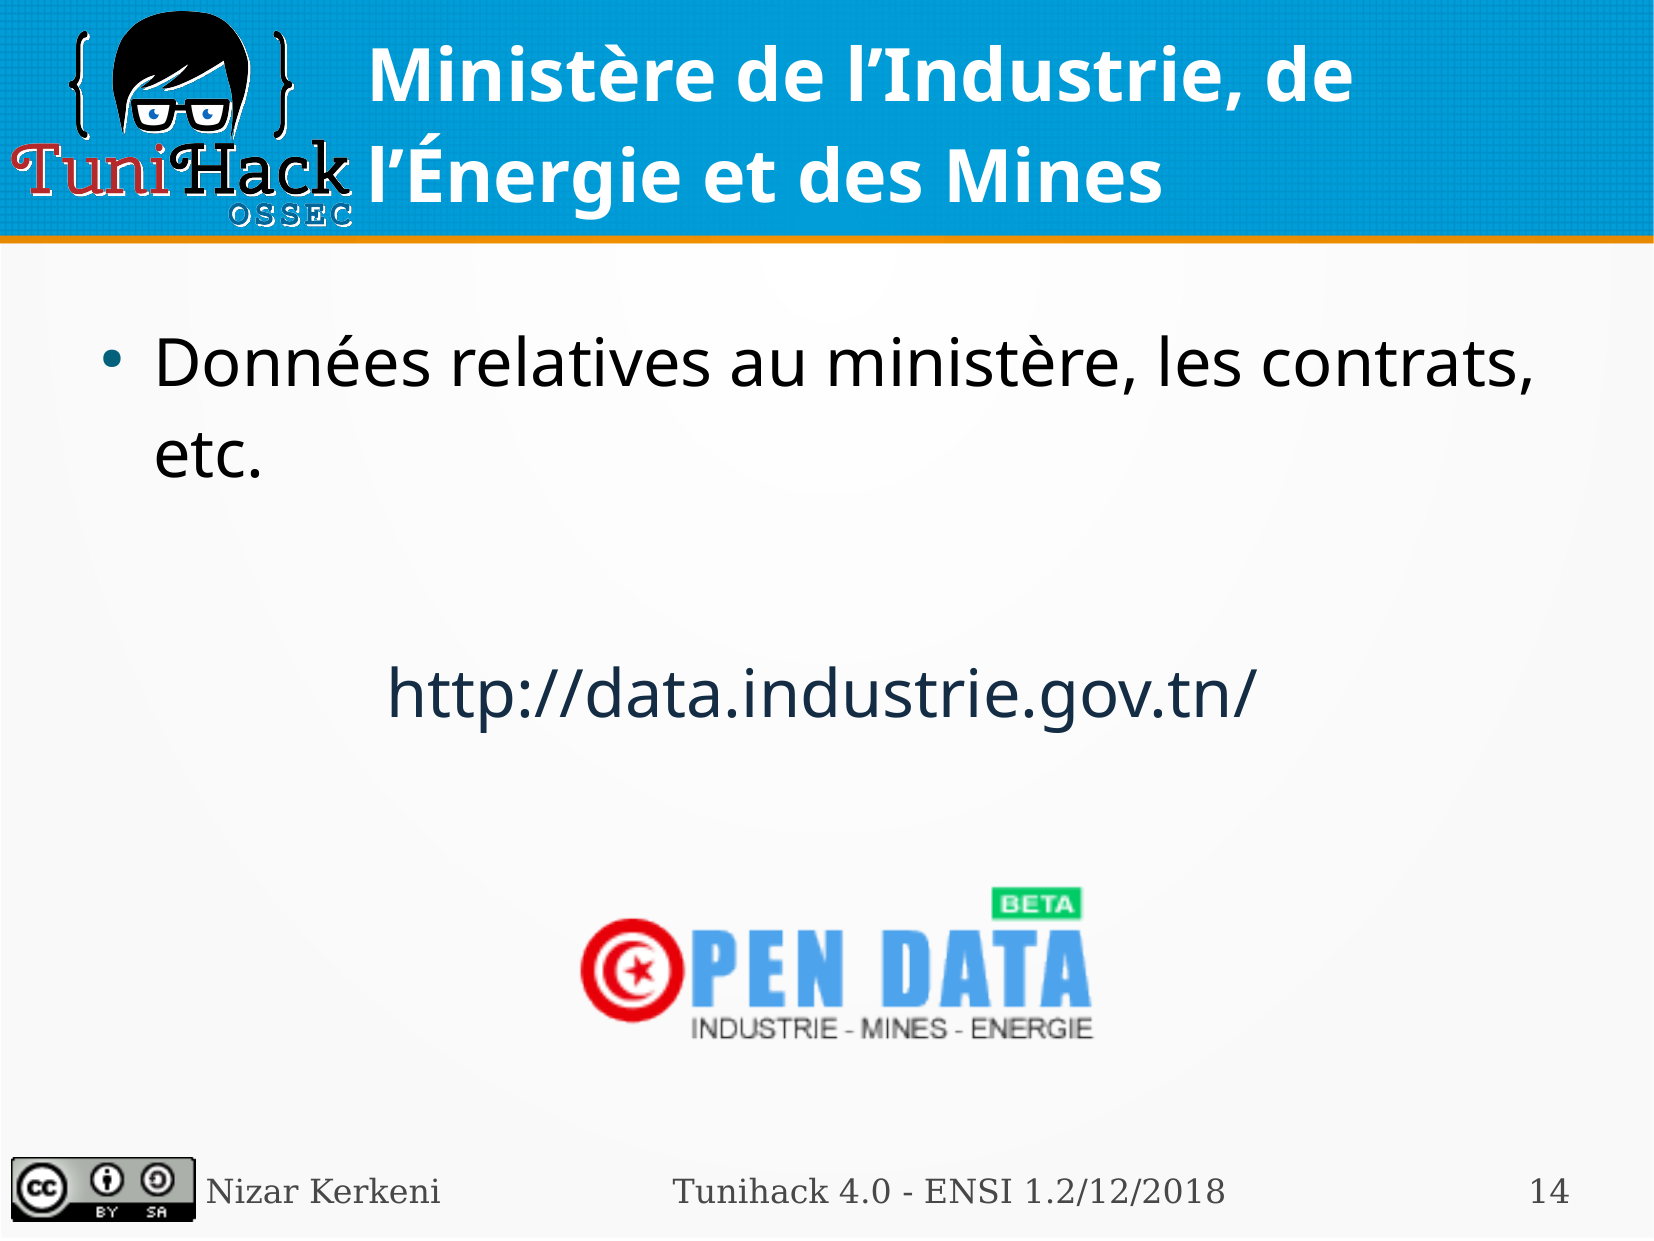

# Ministère de l’Industrie, de l’Énergie et des Mines
Données relatives au ministère, les contrats, etc.
http://data.industrie.gov.tn/
 Nizar Kerkeni
Tunihack 4.0 - ENSI 1.2/12/2018
14